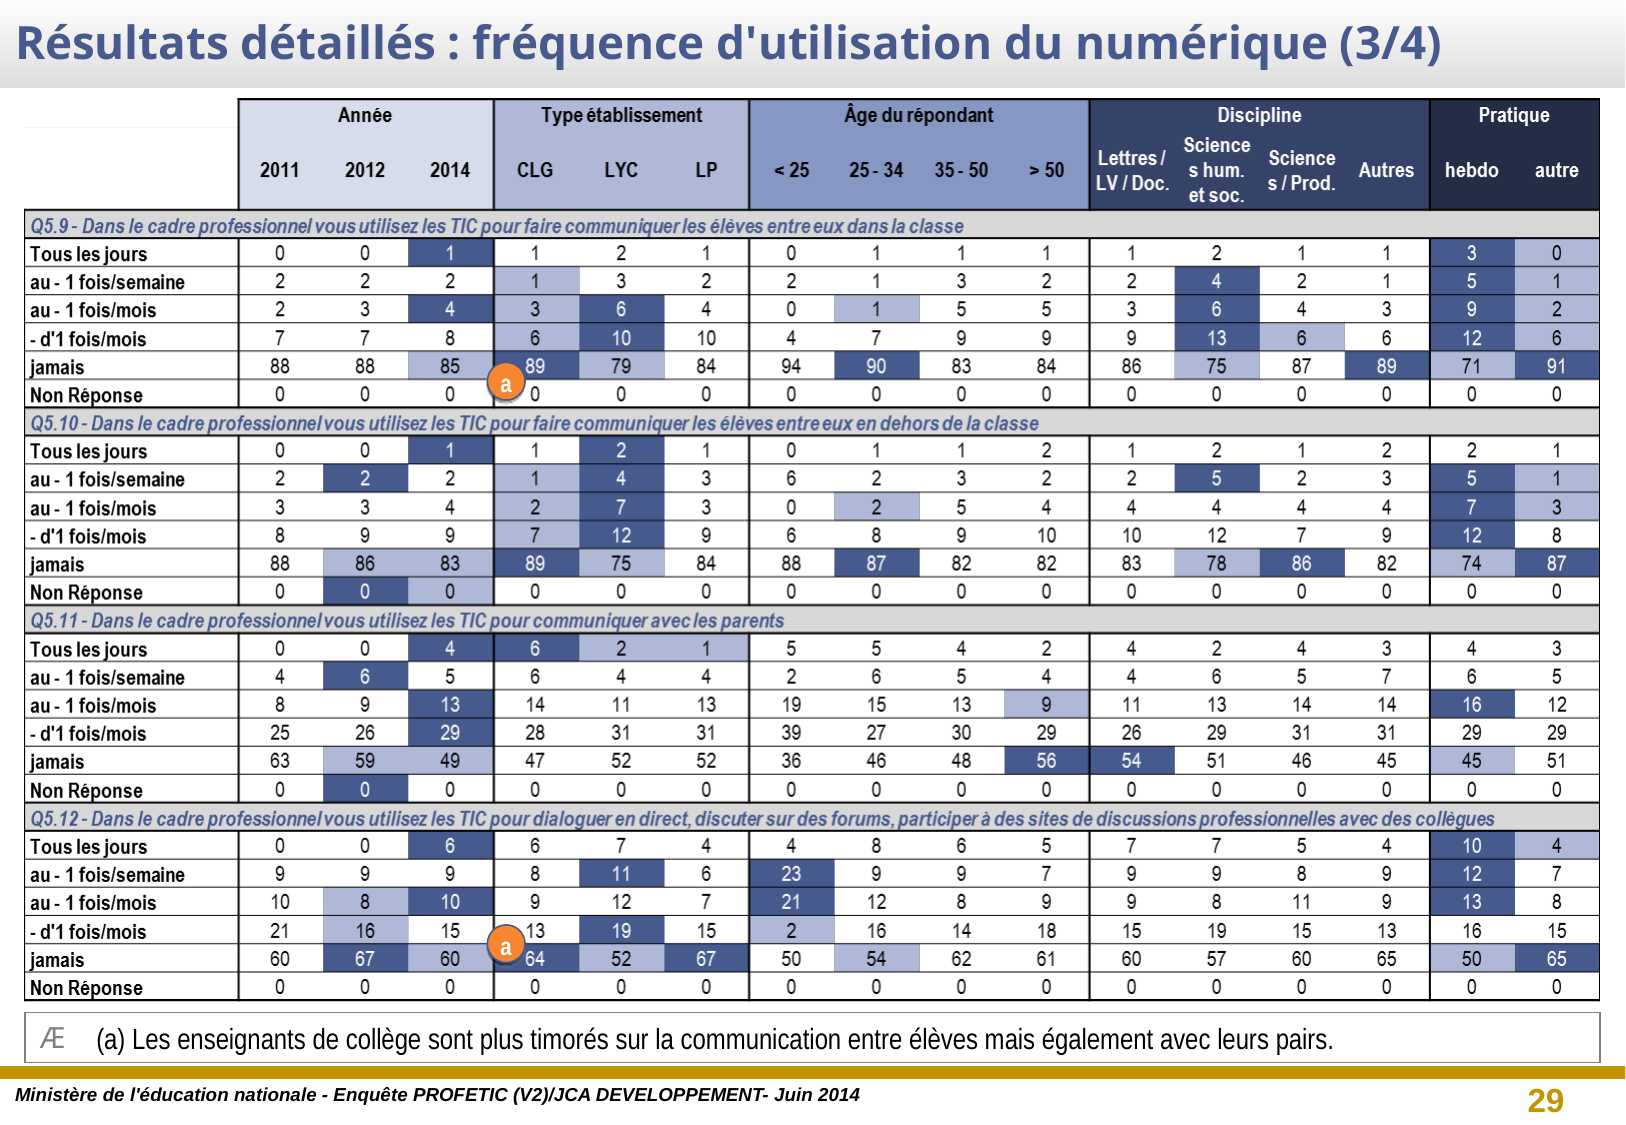

Résultats détaillés : fréquence d'utilisation du numérique (3/4)
a
a
# (a) Les enseignants de collège sont plus timorés sur la communication entre élèves mais également avec leurs pairs.
28
Ministère de l'éducation nationale - Enquête PROFETIC (V2)/JCA DEVELOPPEMENT- Juin 2014